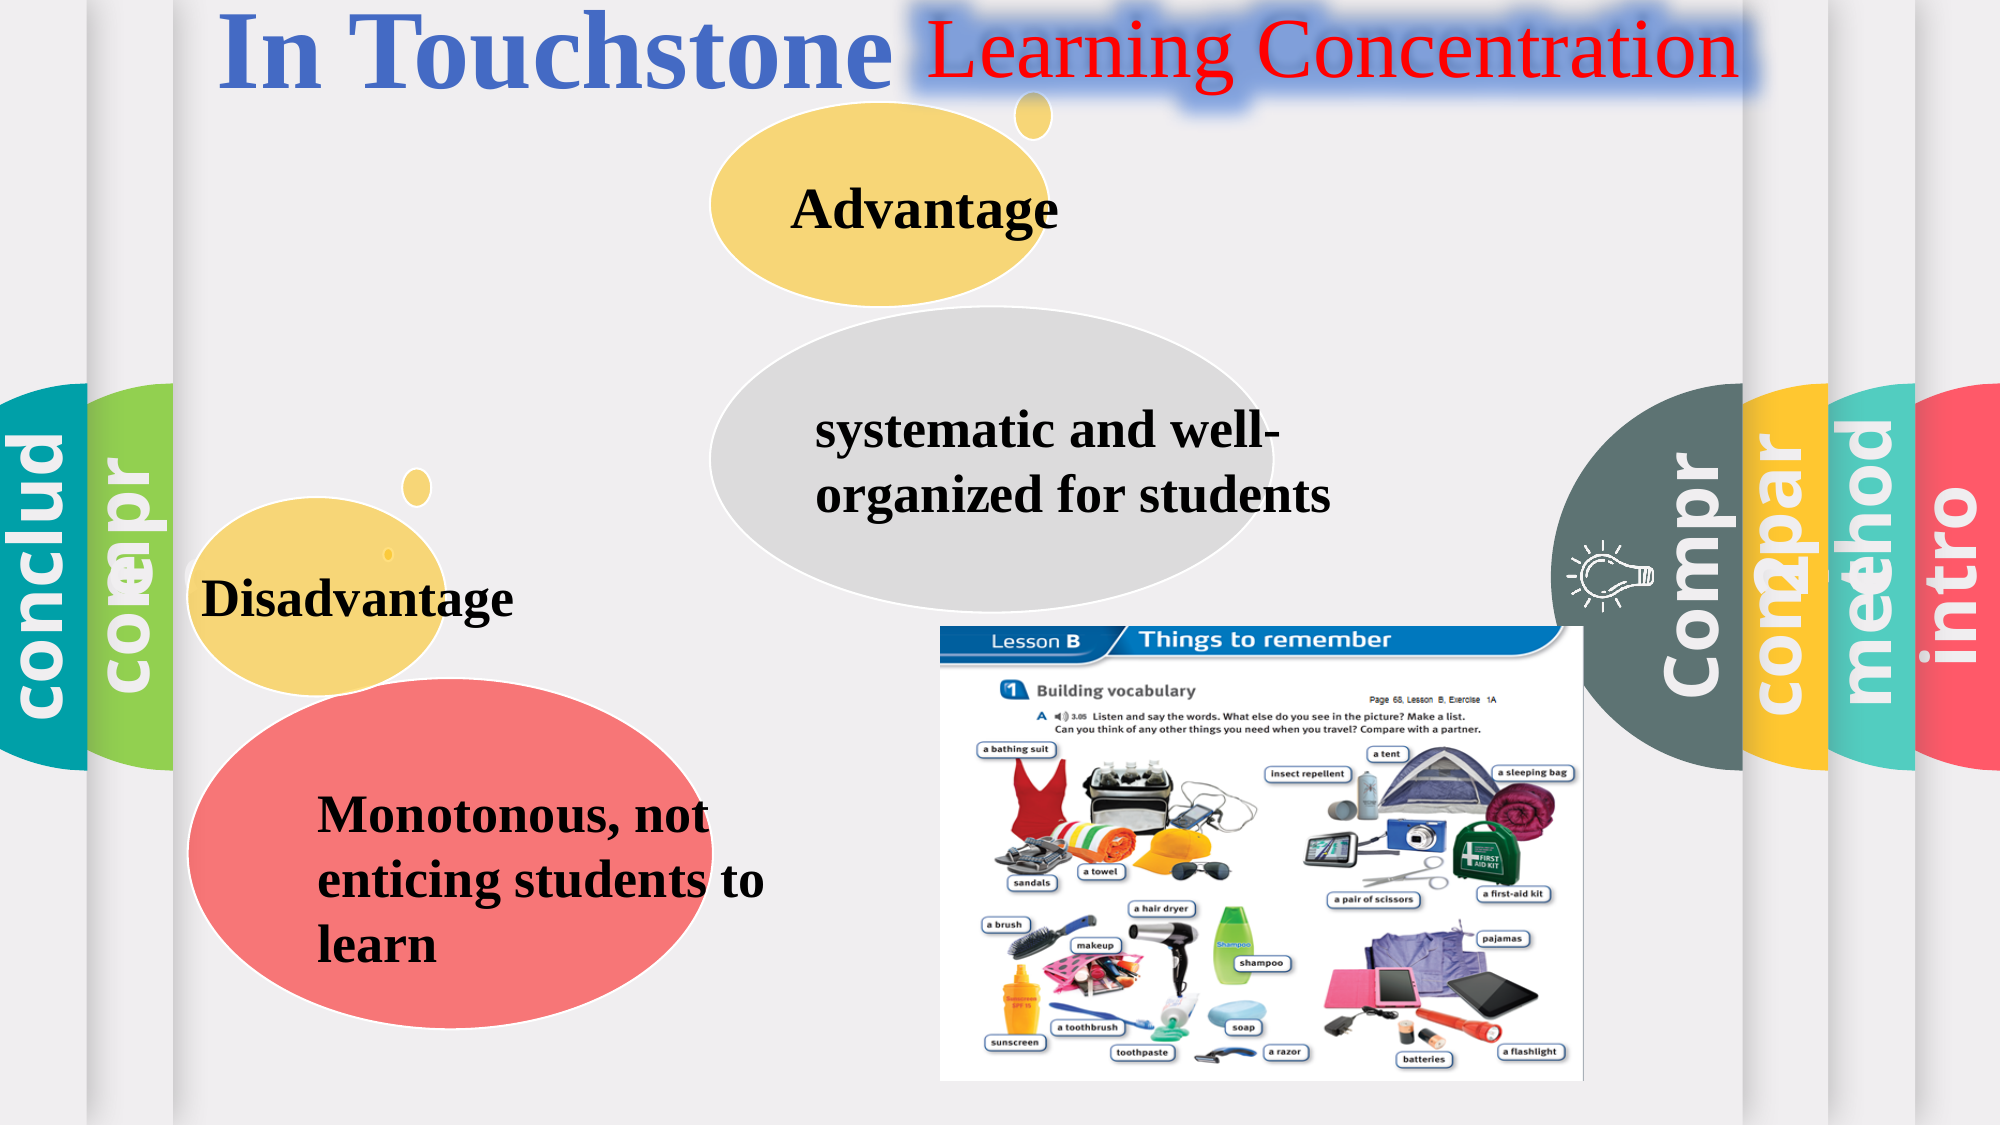

conclude
compr 3
intro
method
Compr 2
compare
In Touchstone
Advantage
systematic and well-organized for students
Learning Concentration
Disadvantage
Monotonous, not enticing students to learn